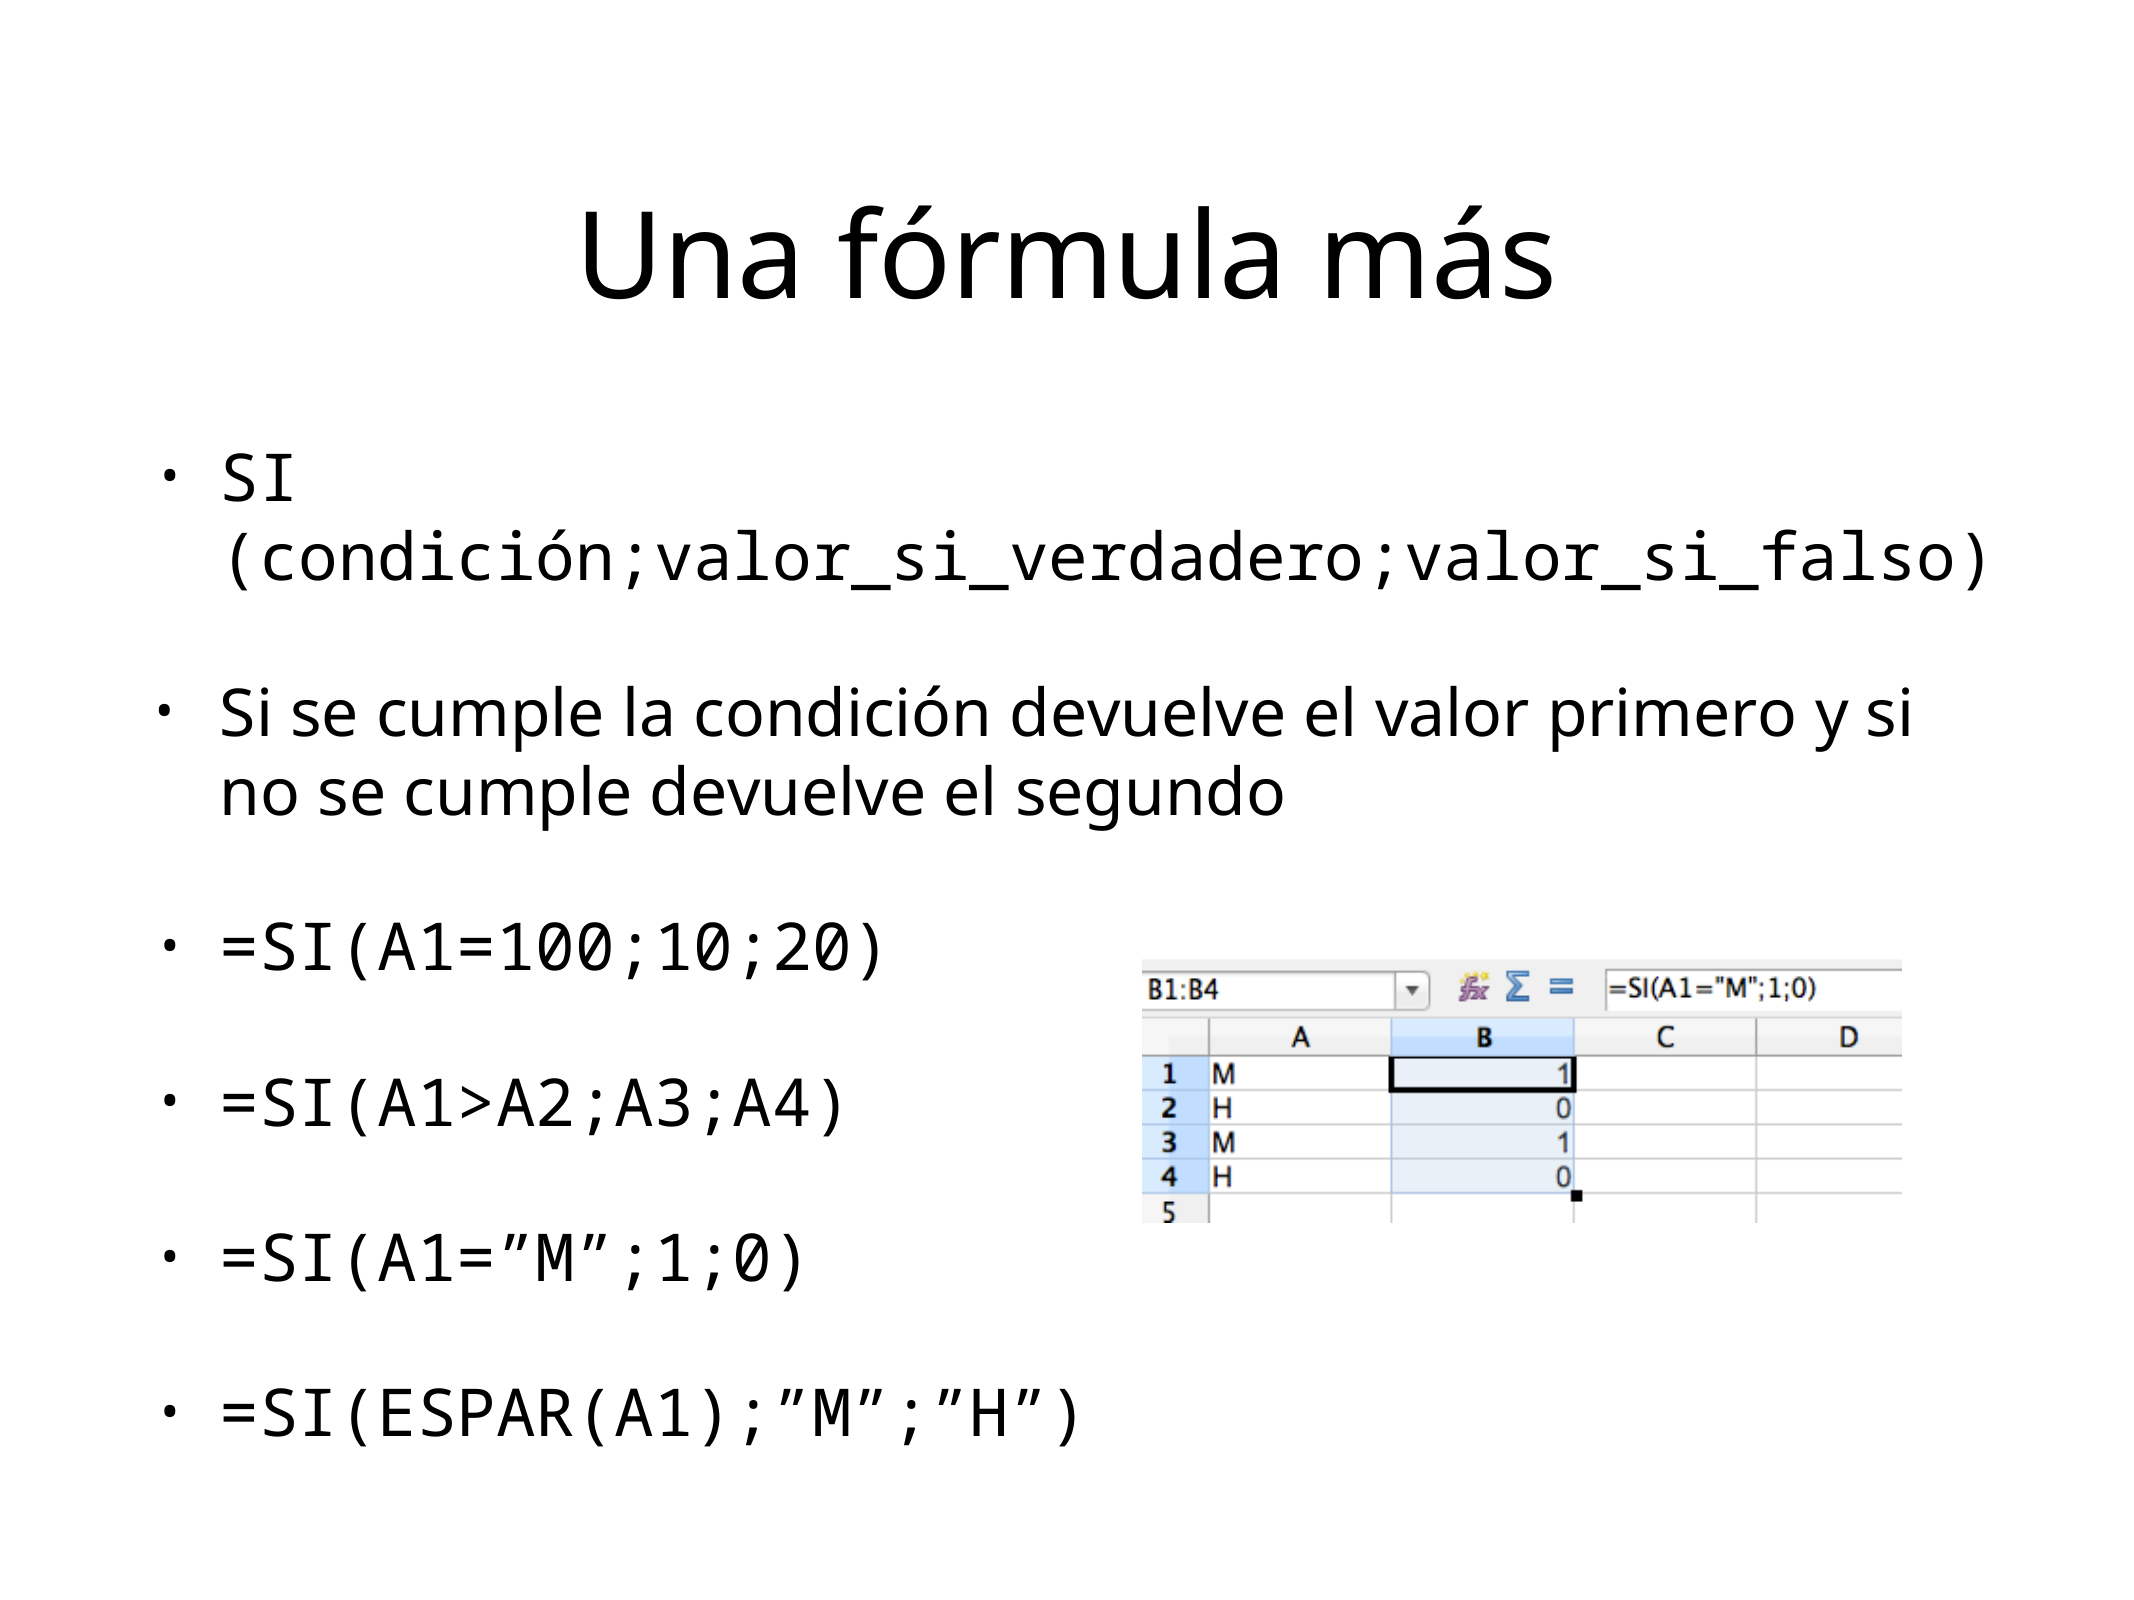

# Una fórmula más
SI (condición;valor_si_verdadero;valor_si_falso)
Si se cumple la condición devuelve el valor primero y si no se cumple devuelve el segundo
=SI(A1=100;10;20)
=SI(A1>A2;A3;A4)
=SI(A1=”M”;1;0)
=SI(ESPAR(A1);”M”;”H”)